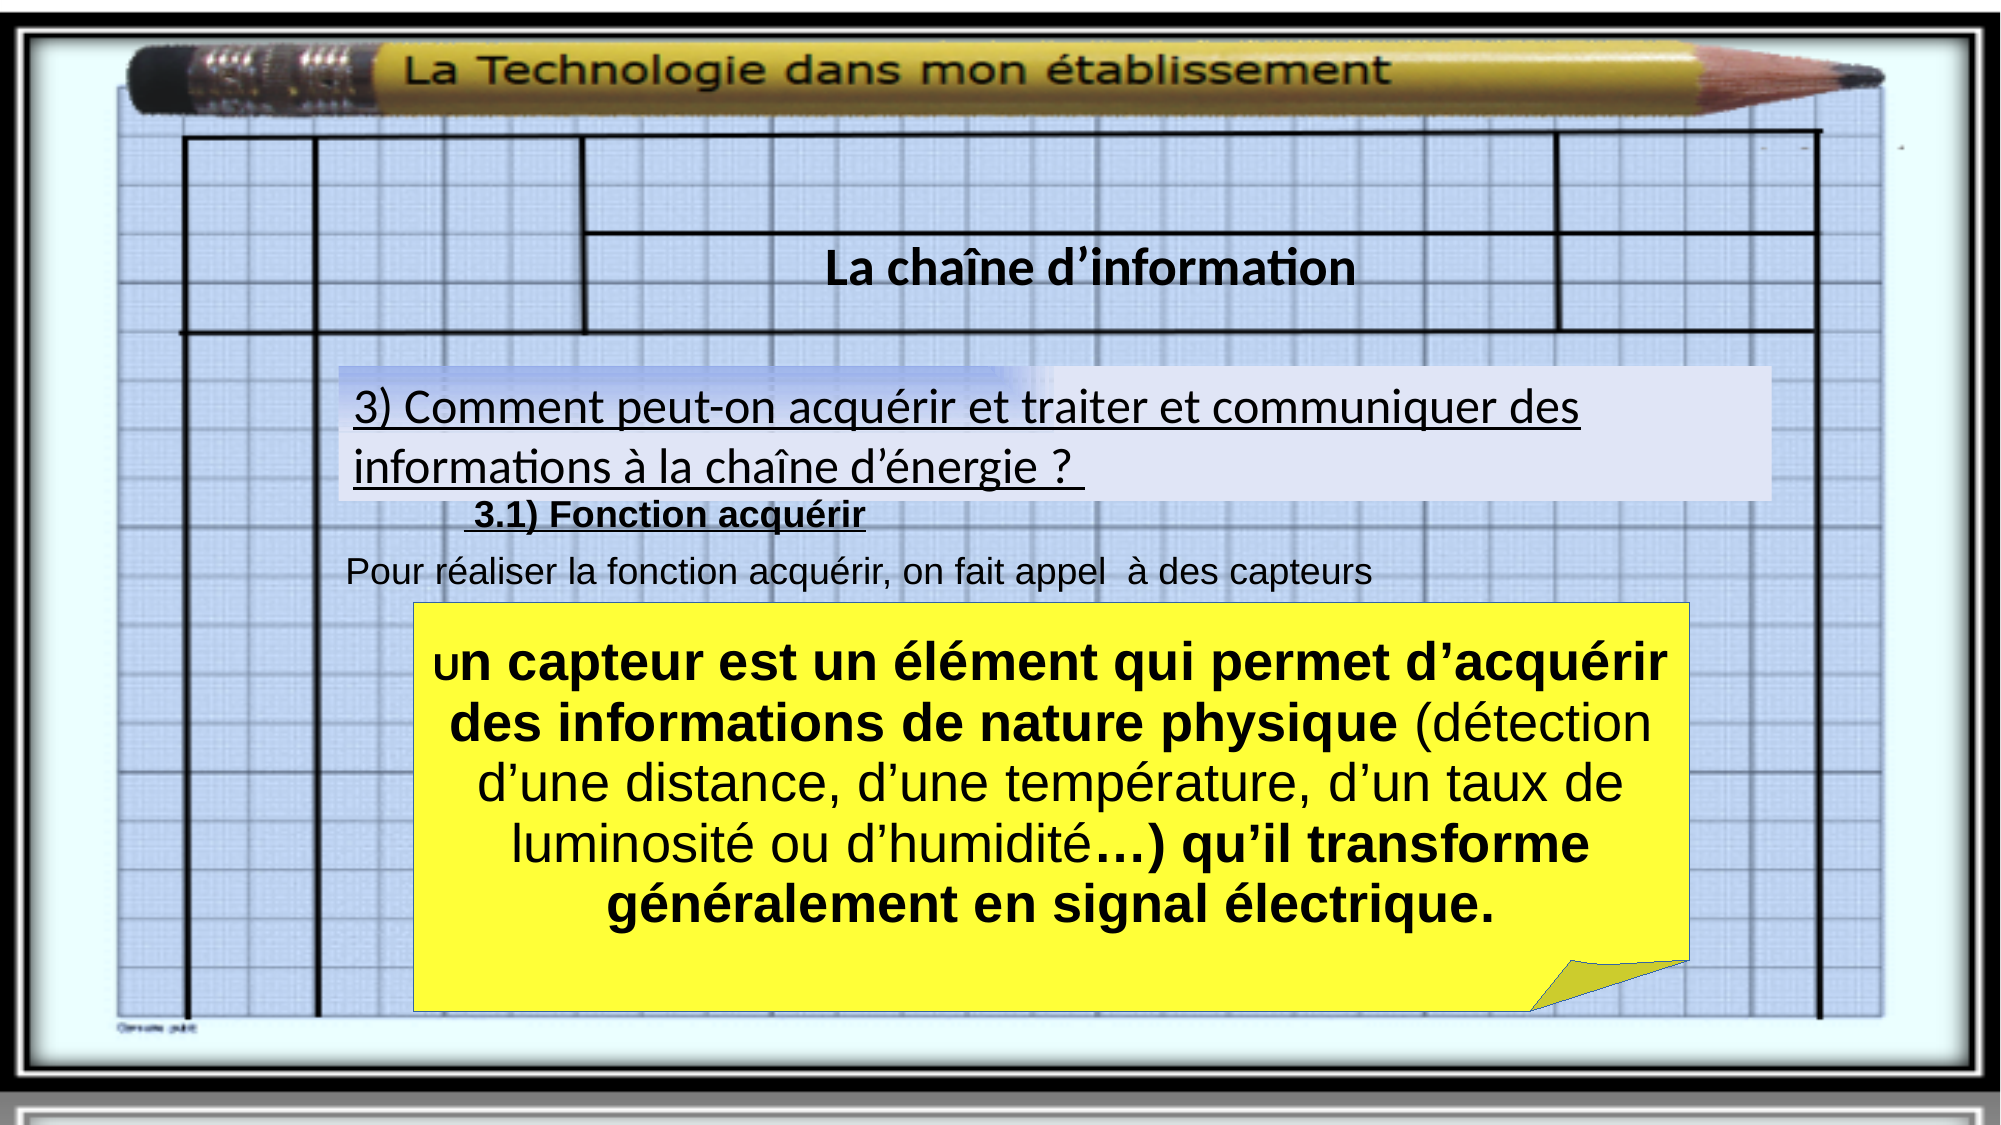

La chaîne d’information
3) Comment peut-on acquérir et traiter et communiquer des informations à la chaîne d’énergie ?
 3.1) Fonction acquérir
Pour réaliser la fonction acquérir, on fait appel à des capteurs
Un capteur est un élément qui permet d’acquérir des informations de nature physique (détection d’une distance, d’une température, d’un taux de luminosité ou d’humidité…) qu’il transforme généralement en signal électrique.